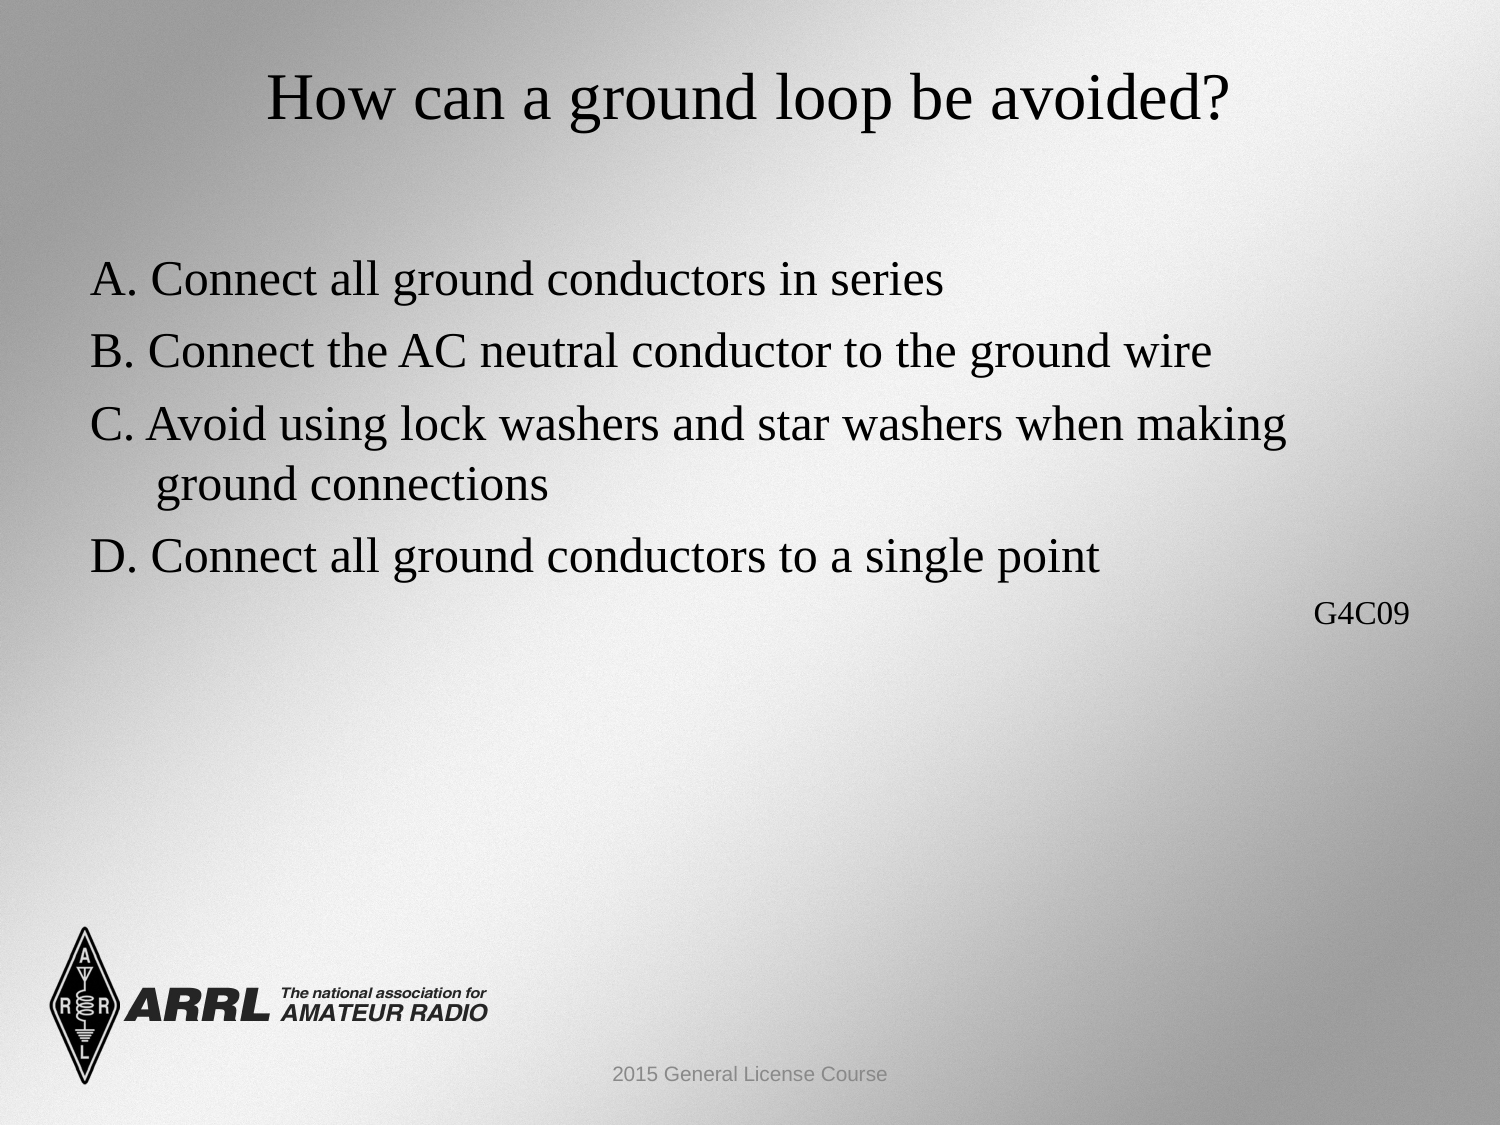

# How can a ground loop be avoided?
A. Connect all ground conductors in series
B. Connect the AC neutral conductor to the ground wire
C. Avoid using lock washers and star washers when making ground connections
D. Connect all ground conductors to a single point
 G4C09
2015 General License Course